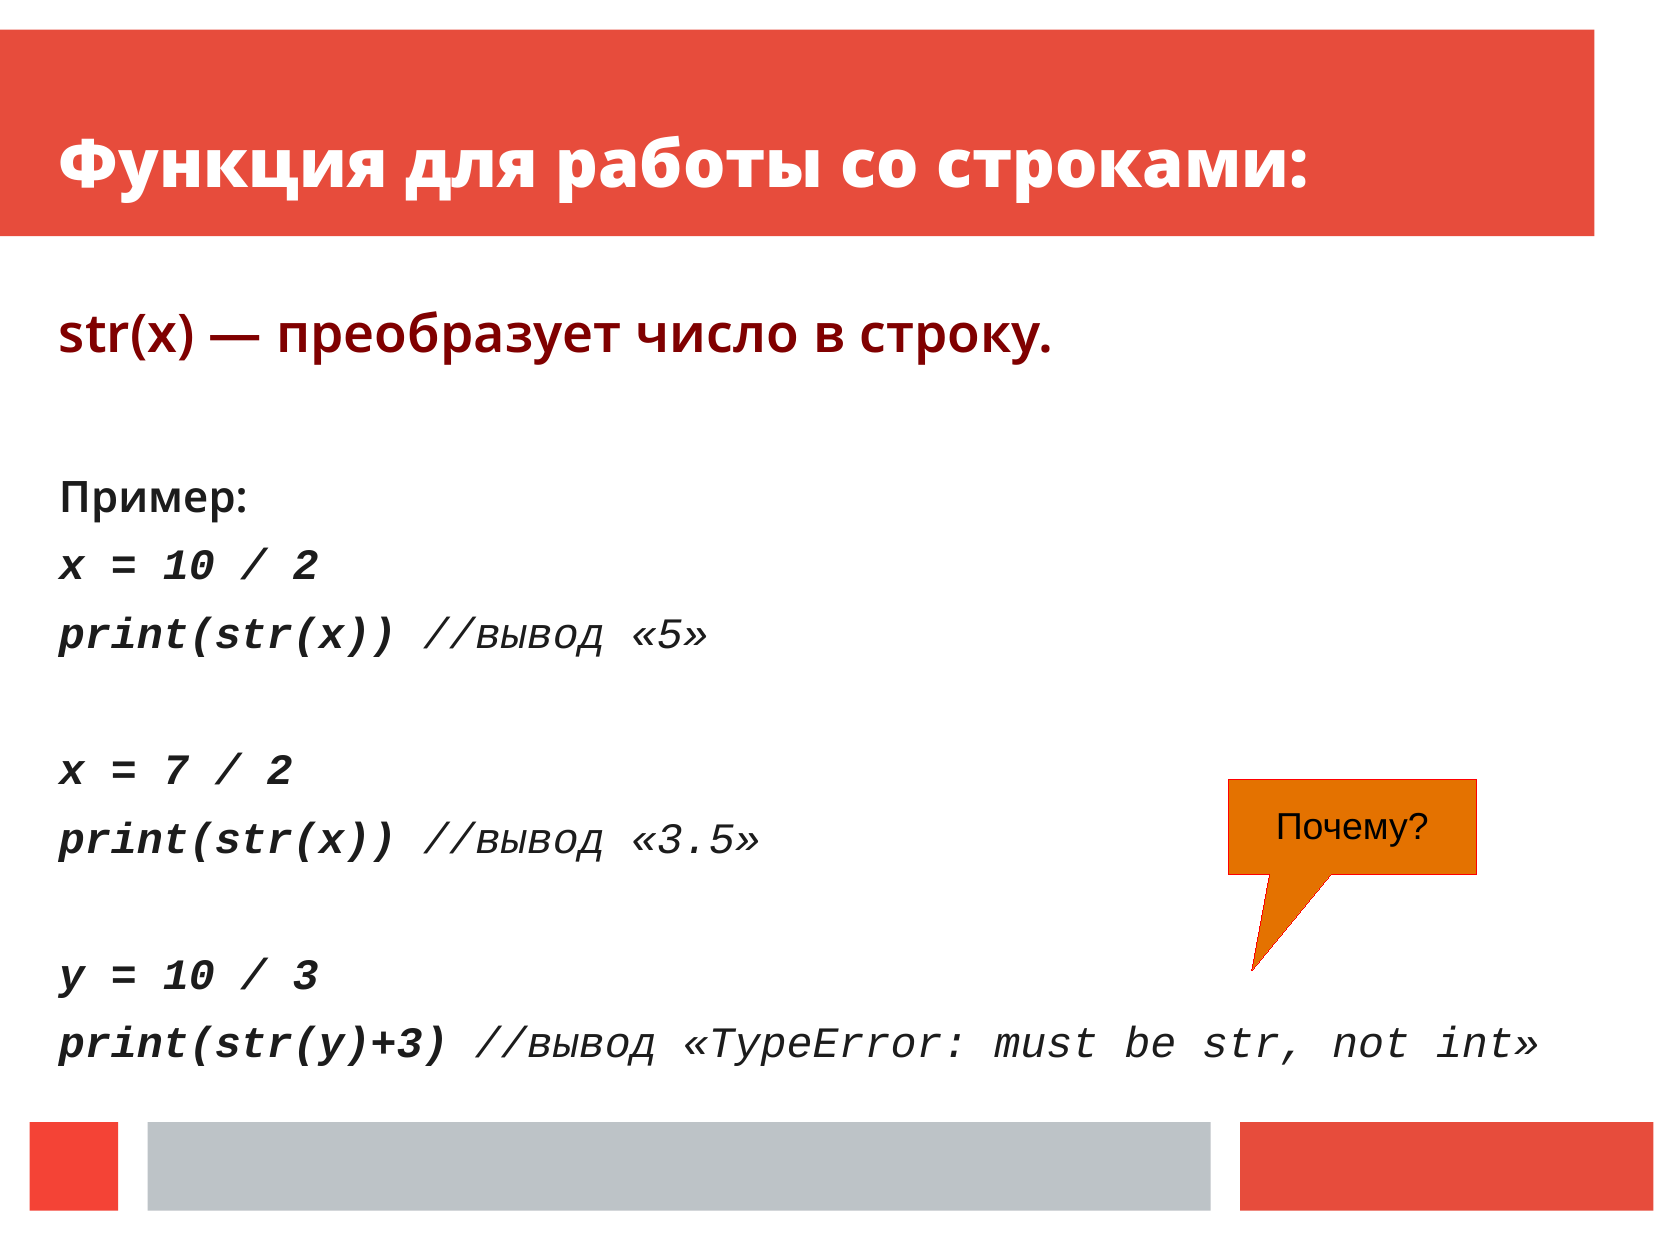

# Функция для работы со строками:
str(x) — преобразует число в строку.
Пример:
x = 10 / 2
print(str(x)) //вывод «5»
x = 7 / 2
print(str(x)) //вывод «3.5»
y = 10 / 3
print(str(y)+3) //вывод «TypeError: must be str, not int»
Почему?